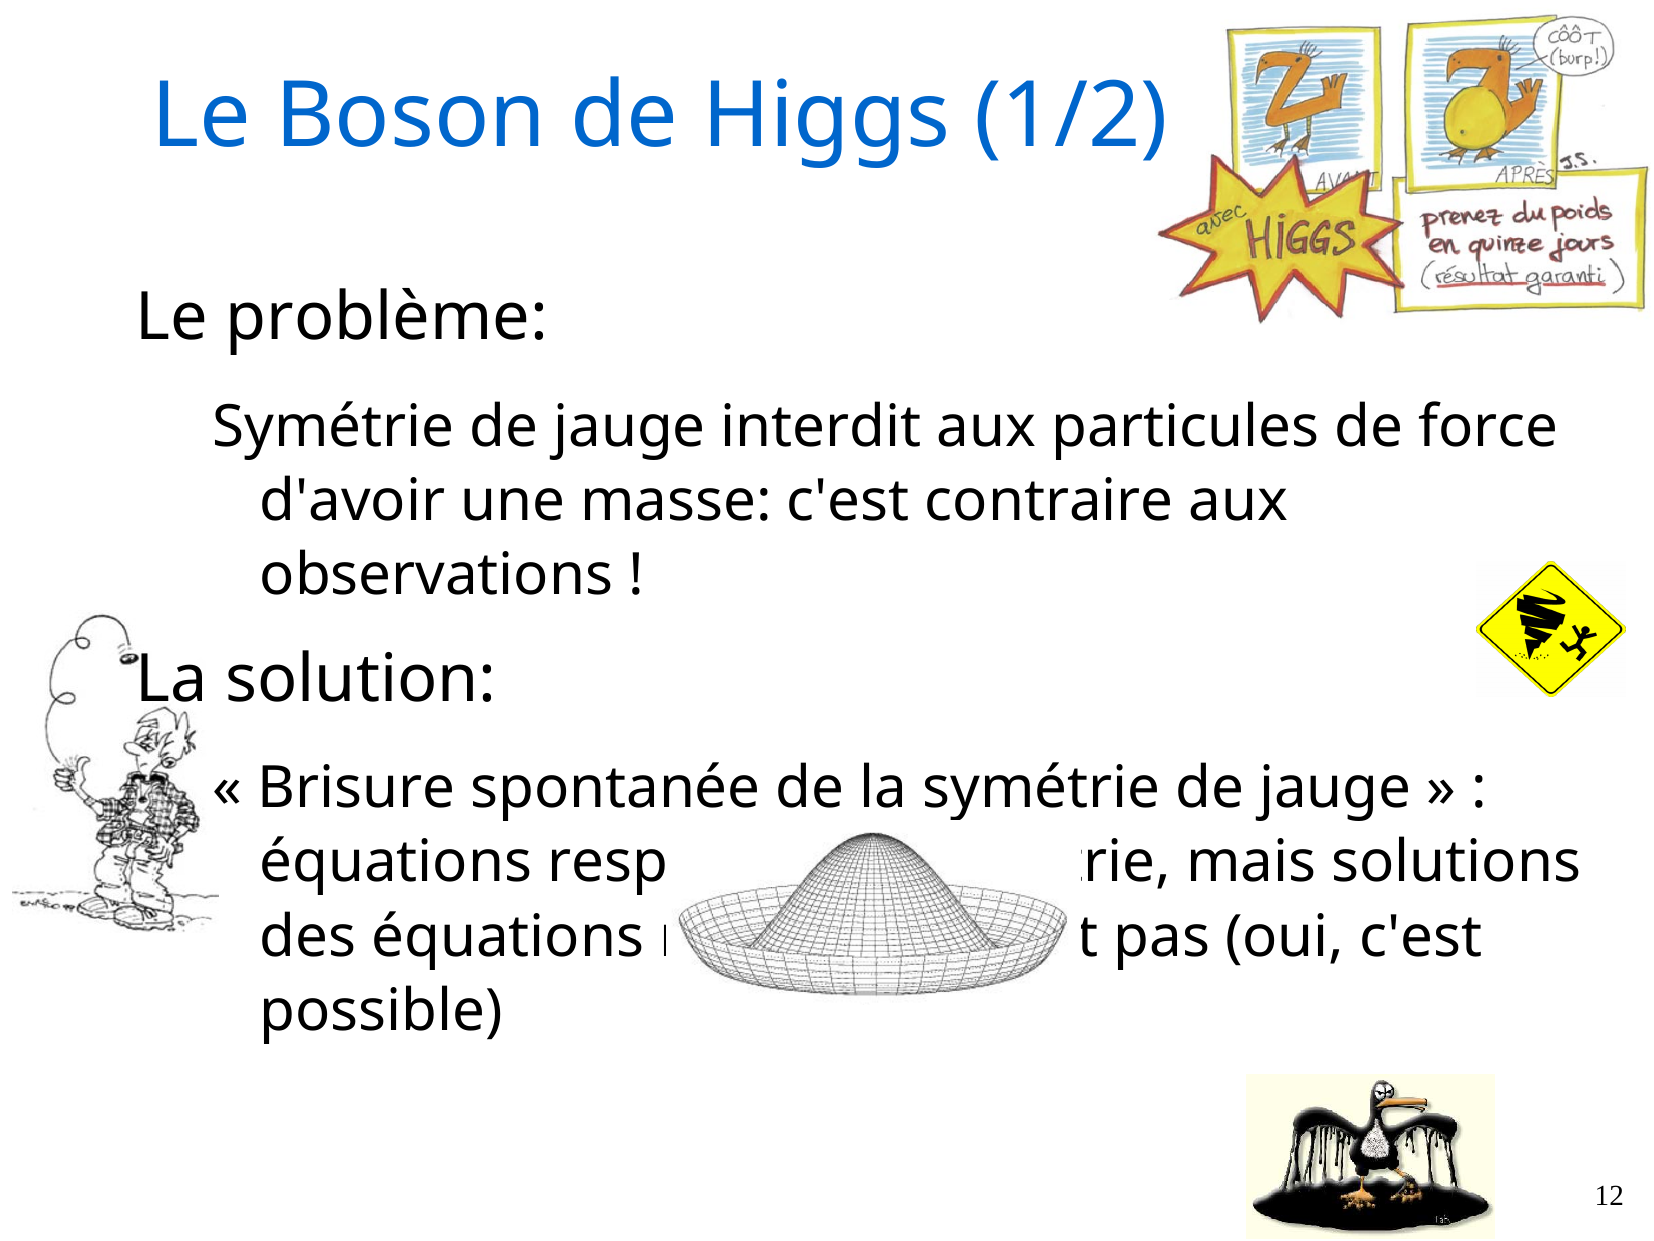

# Le Boson de Higgs (1/2)
Le problème:
Symétrie de jauge interdit aux particules de force d'avoir une masse: c'est contraire aux observations !
La solution:
« Brisure spontanée de la symétrie de jauge » : équations respectent la symétrie, mais solutions des équations ne la respectent pas (oui, c'est possible)
Symétrie brisée grâce au « champ de Higgs » avec lequel les particules interagissent (« viscosité du vide »)‏
12